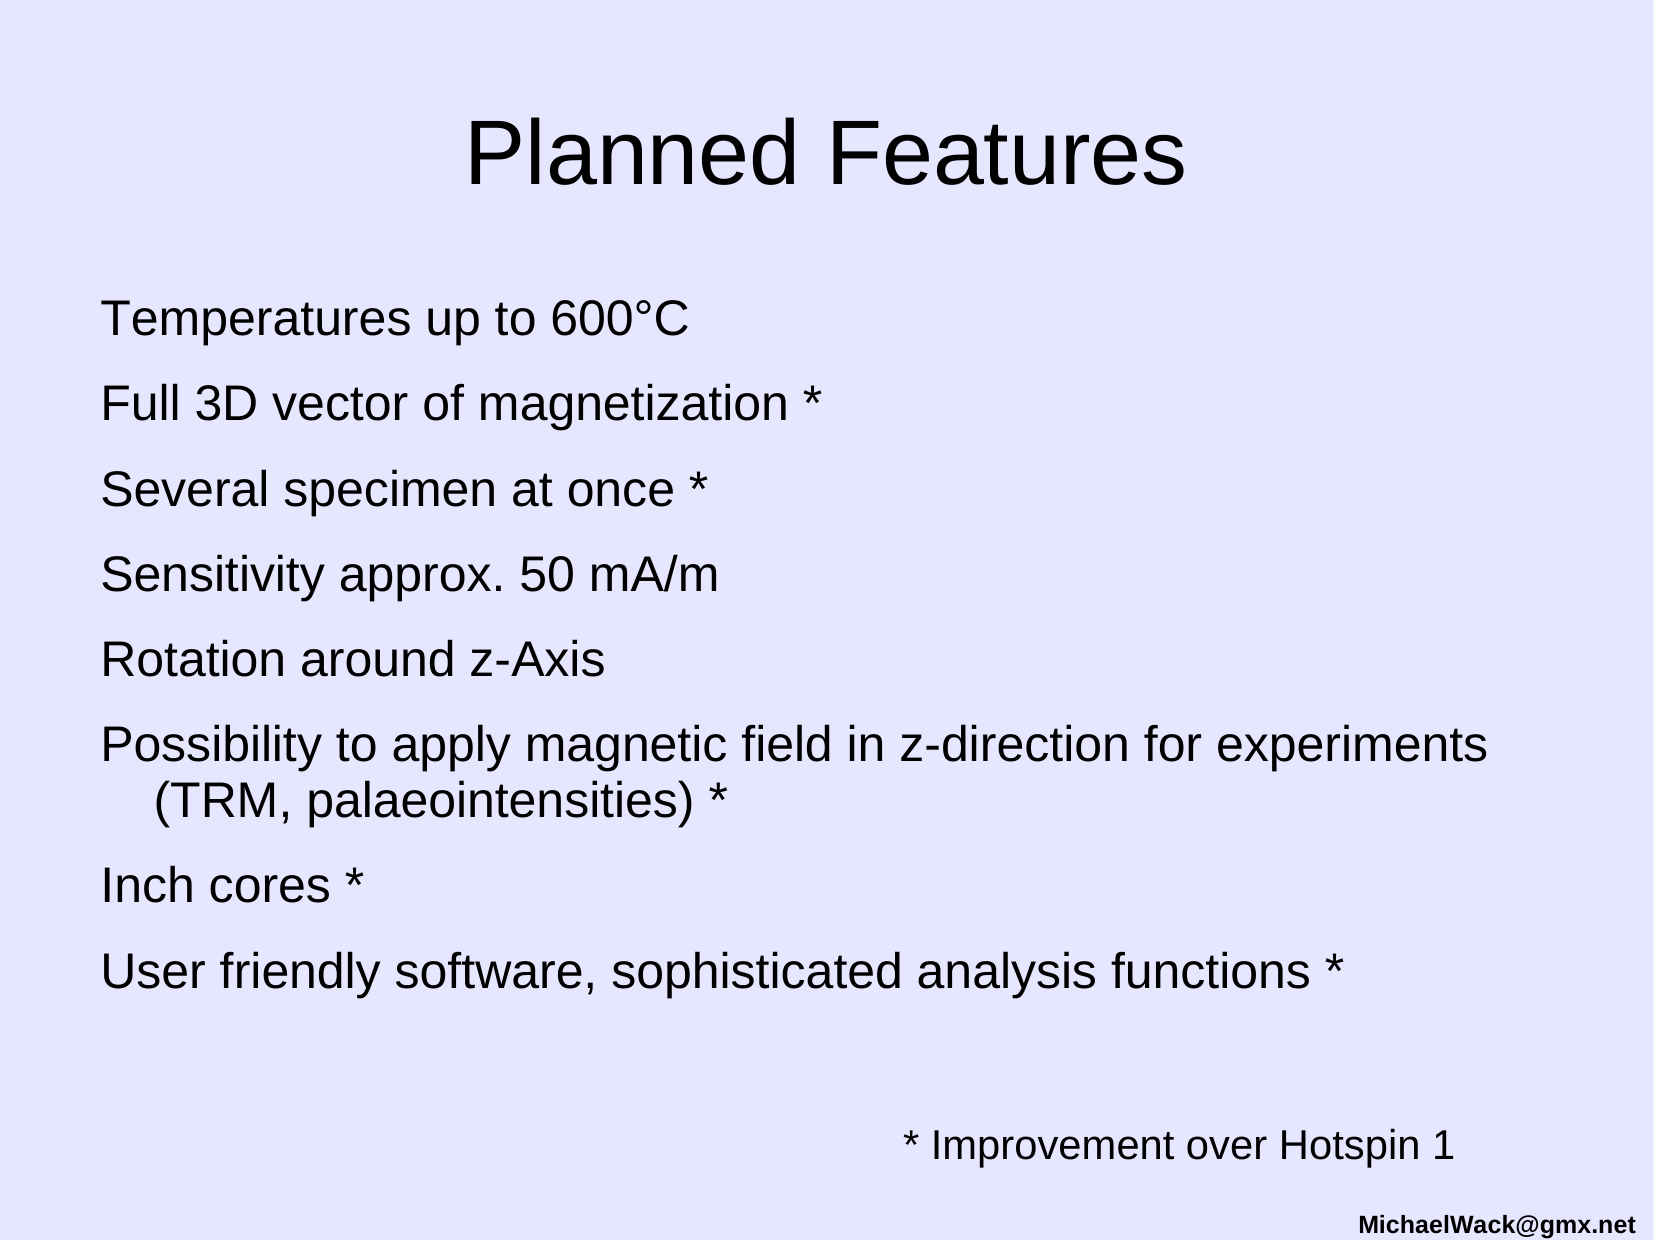

Planned Features
# Temperatures up to 600°C
Full 3D vector of magnetization *
Several specimen at once *
Sensitivity approx. 50 mA/m
Rotation around z-Axis
Possibility to apply magnetic field in z-direction for experiments (TRM, palaeointensities) *
Inch cores *
User friendly software, sophisticated analysis functions *
* Improvement over Hotspin 1